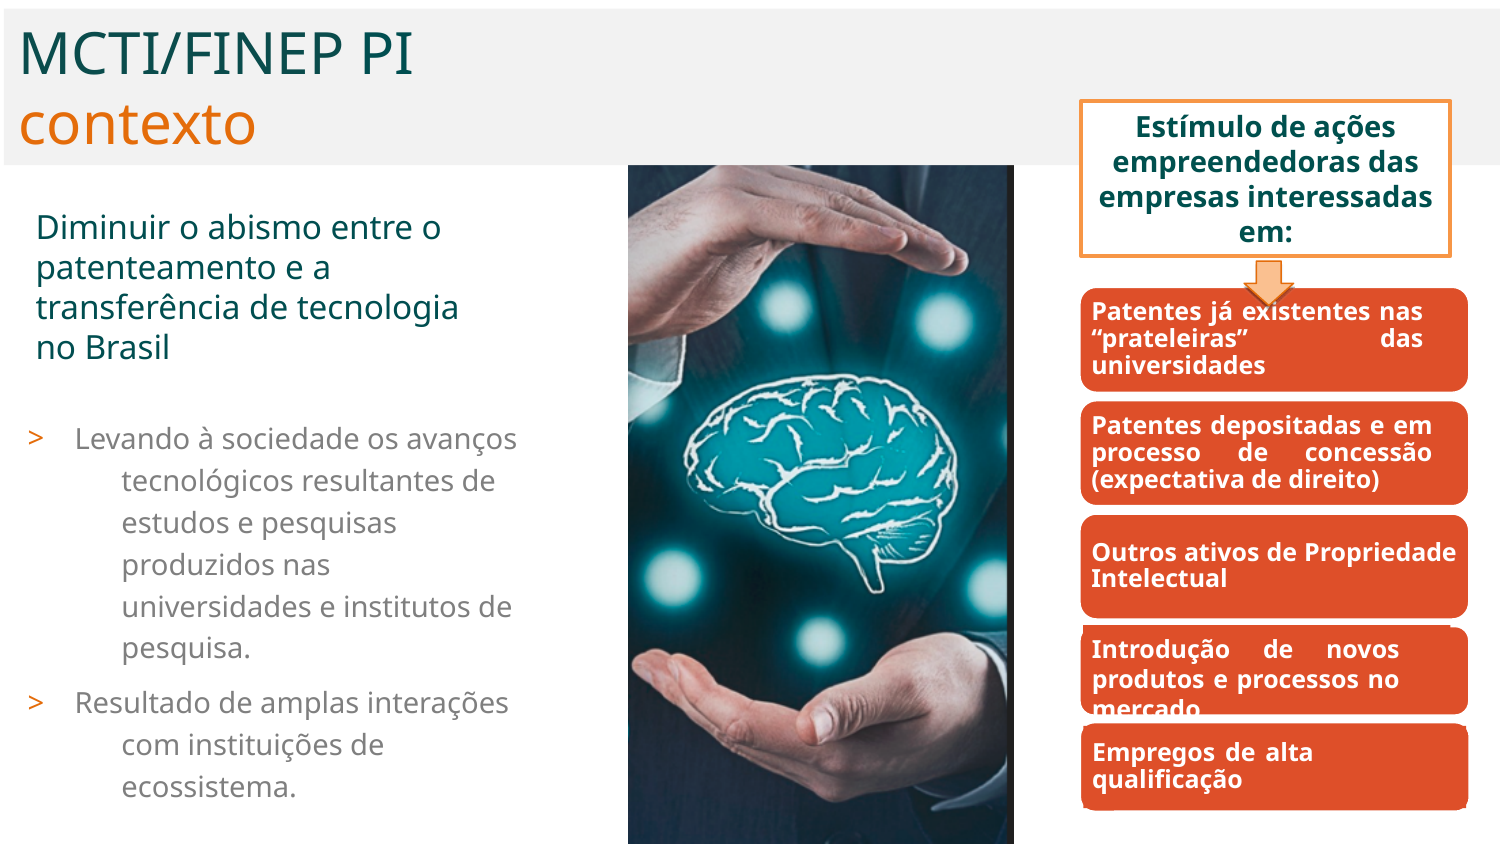

MCTI/FINEP PI
contexto
Estímulo de ações empreendedoras das empresas interessadas em:
Diminuir o abismo entre o patenteamento e a transferência de tecnologia no Brasil
Patentes já existentes nas “prateleiras” das universidades
Patentes depositadas e em processo de concessão (expectativa de direito)
Outros ativos de Propriedade Intelectual
Levando à sociedade os avanços tecnológicos resultantes de estudos e pesquisas produzidos nas universidades e institutos de pesquisa.
Resultado de amplas interações com instituições de ecossistema.
Introdução de novos produtos e processos no mercado
Empregos de alta qualificação